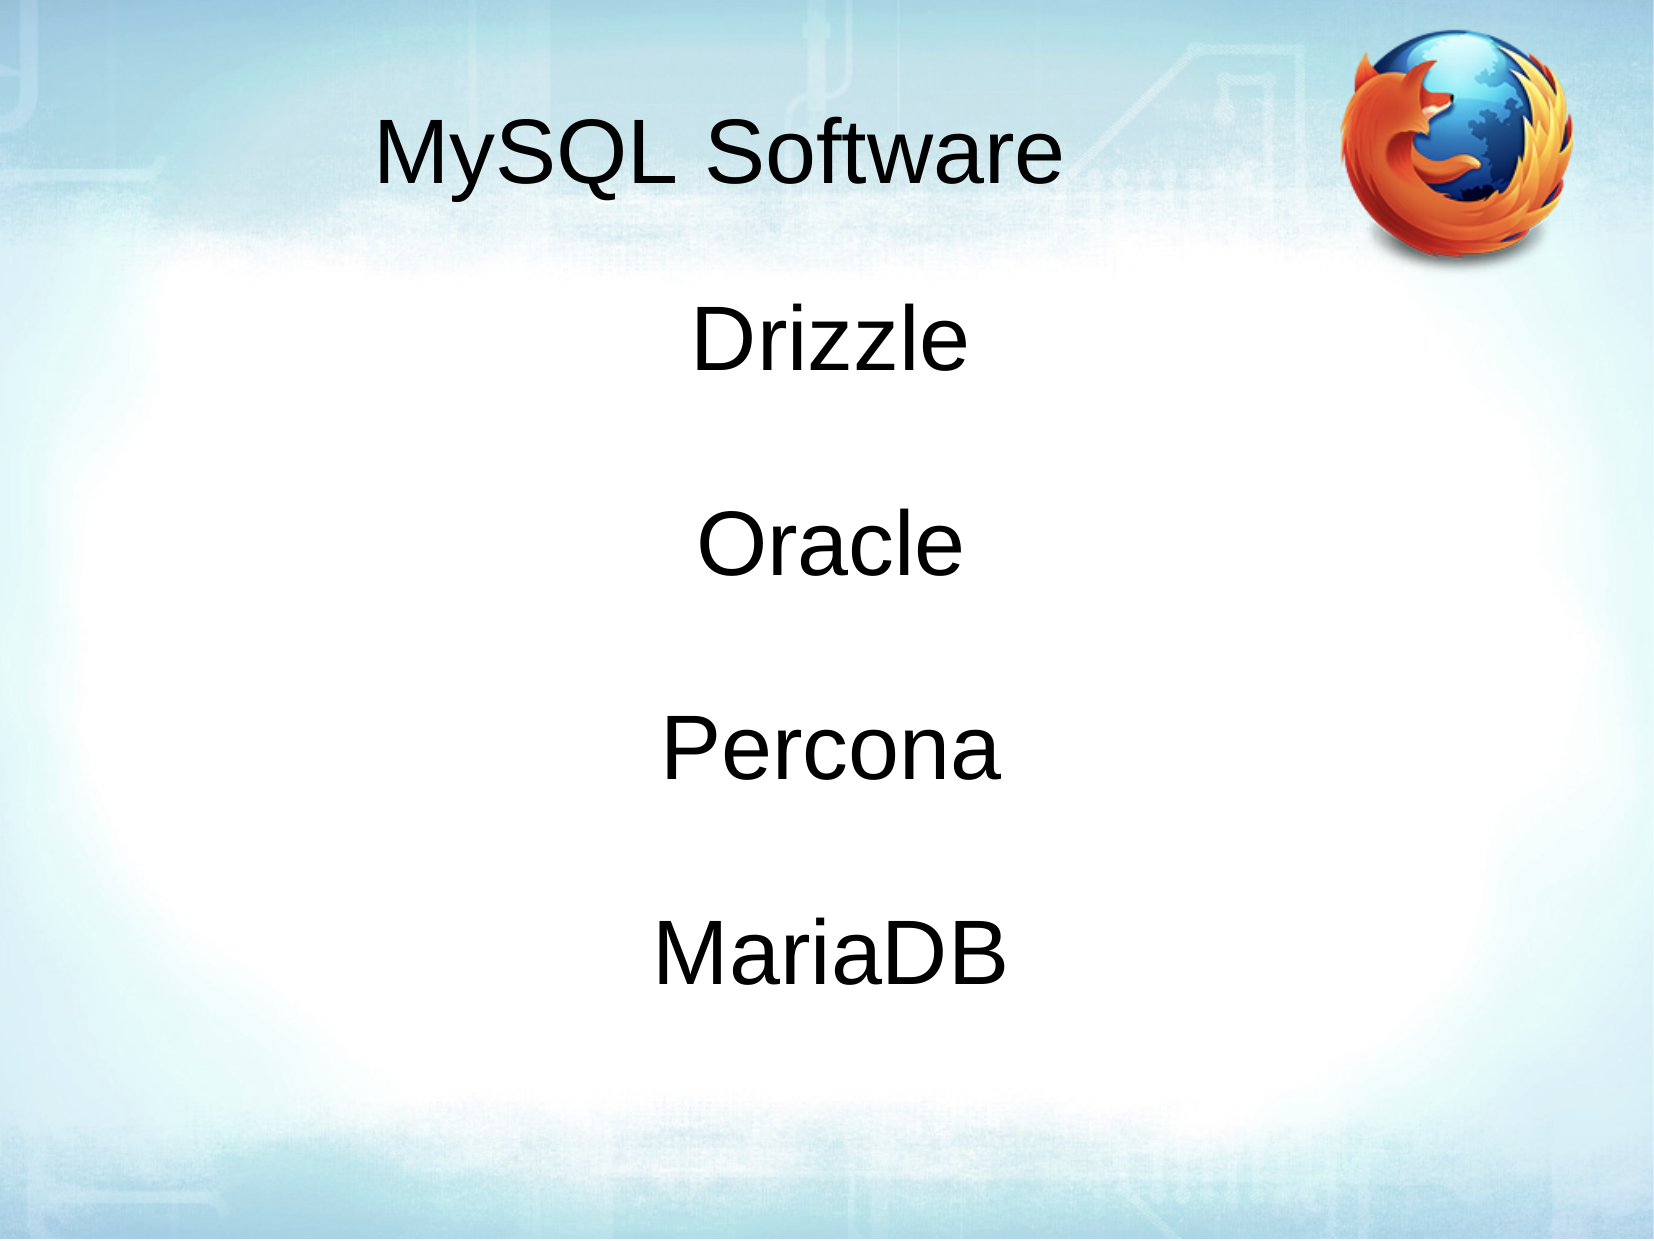

# MySQL Software
Drizzle
Oracle
Percona
MariaDB